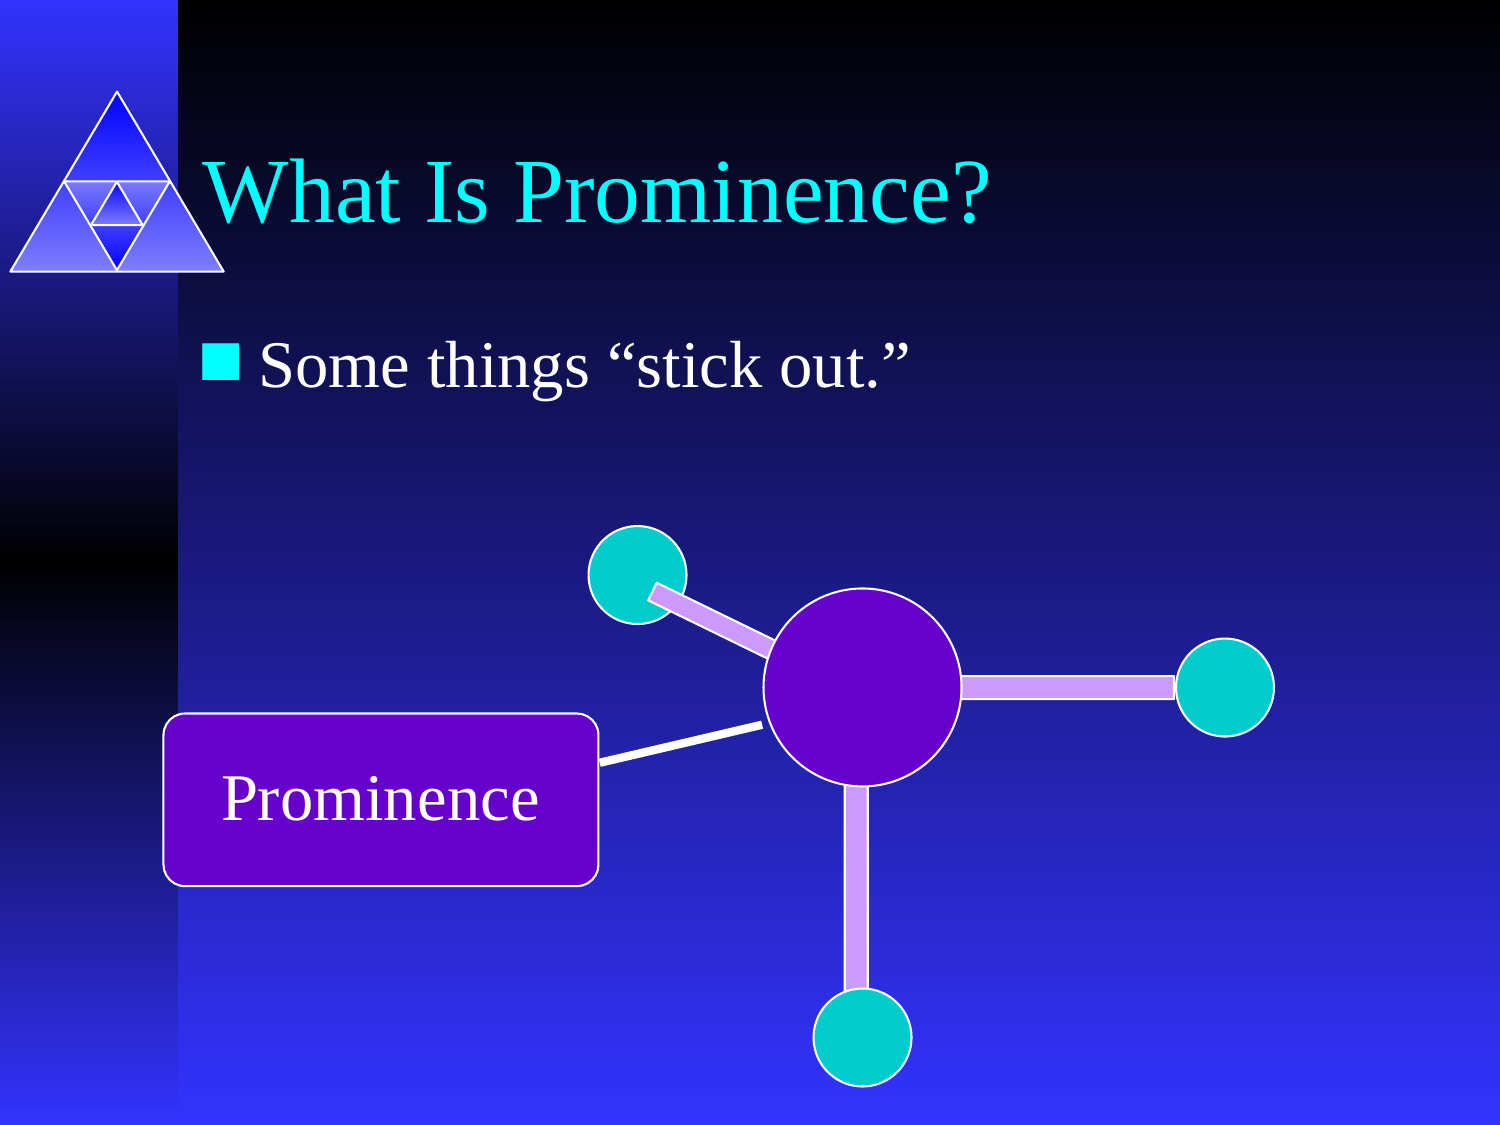

# What Is Prominence?
Some things “stick out.”
Prominence